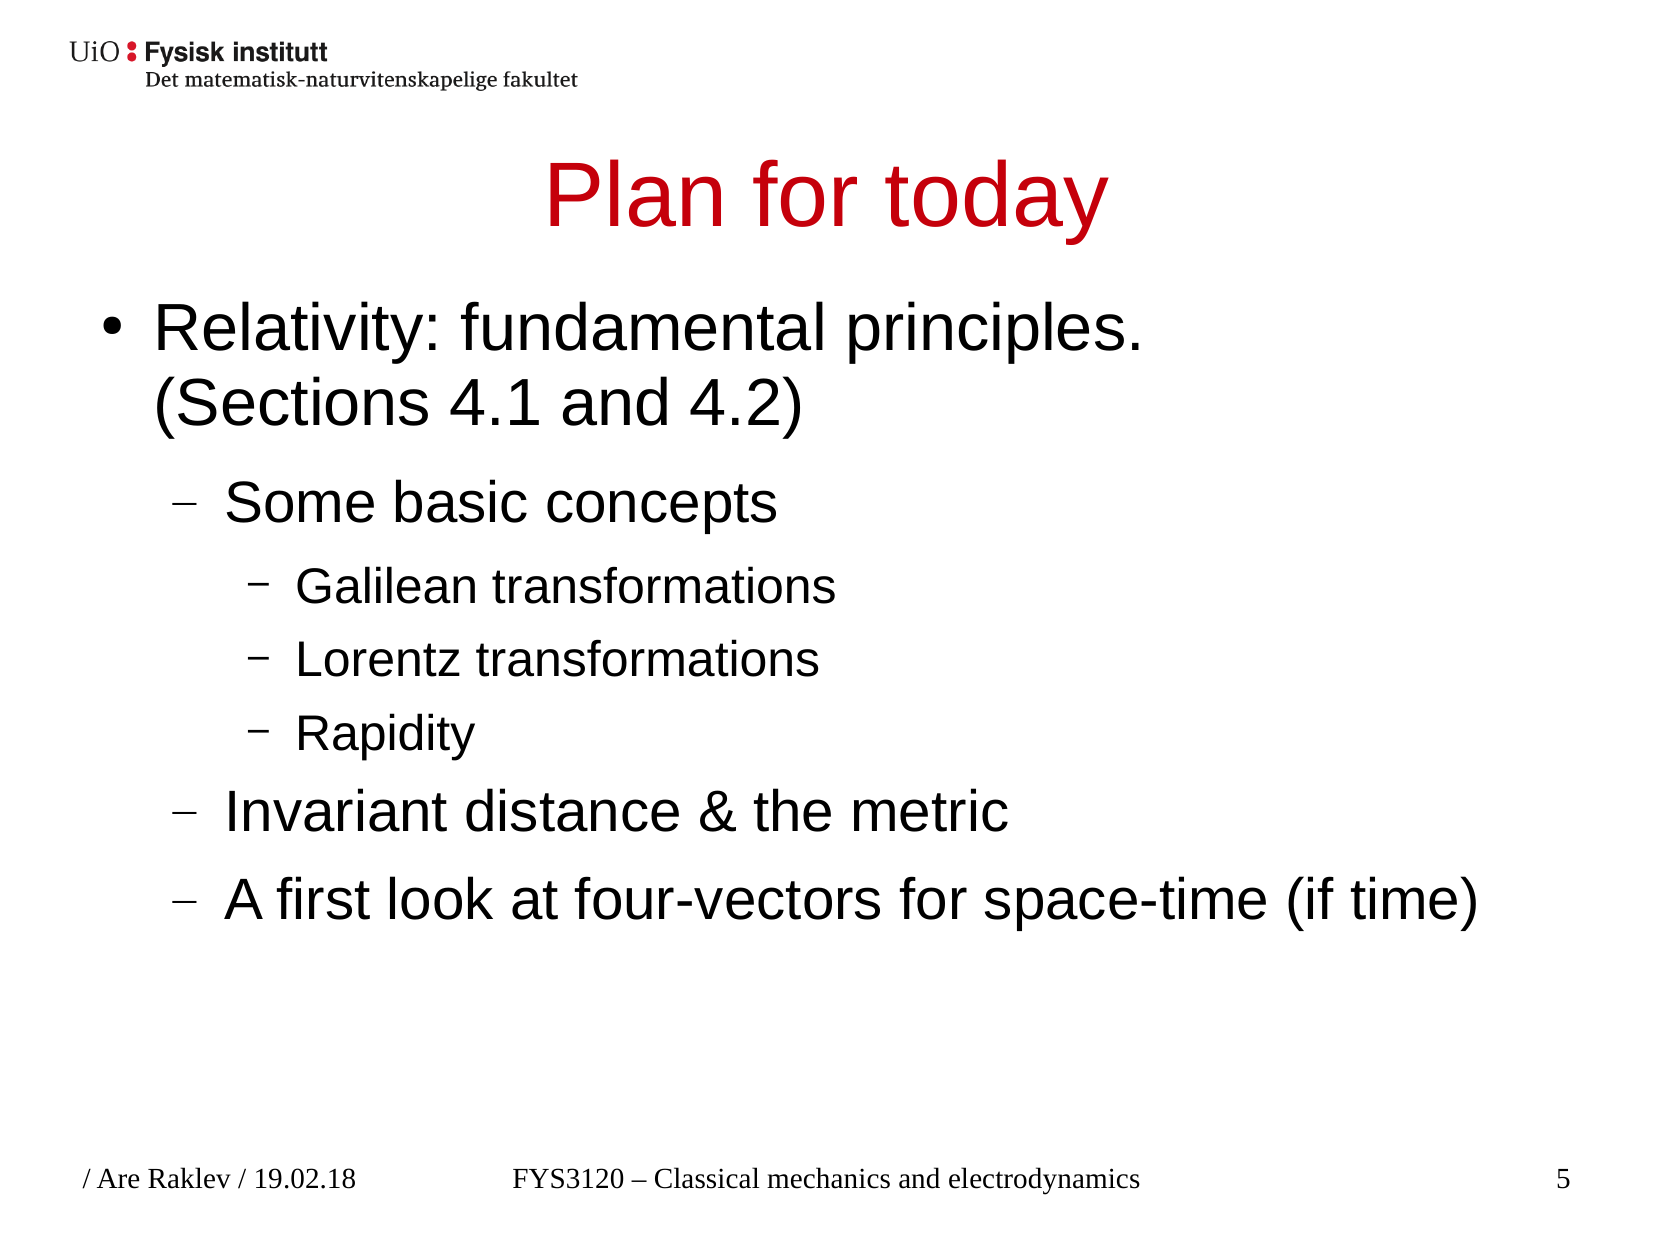

# Plan for today
Relativity: fundamental principles.
(Sections 4.1 and 4.2)
Some basic concepts
Galilean transformations
Lorentz transformations
Rapidity
Invariant distance & the metric
A first look at four-vectors for space-time (if time)
/ Are Raklev / 19.02.18
FYS3120 – Classical mechanics and electrodynamics
5